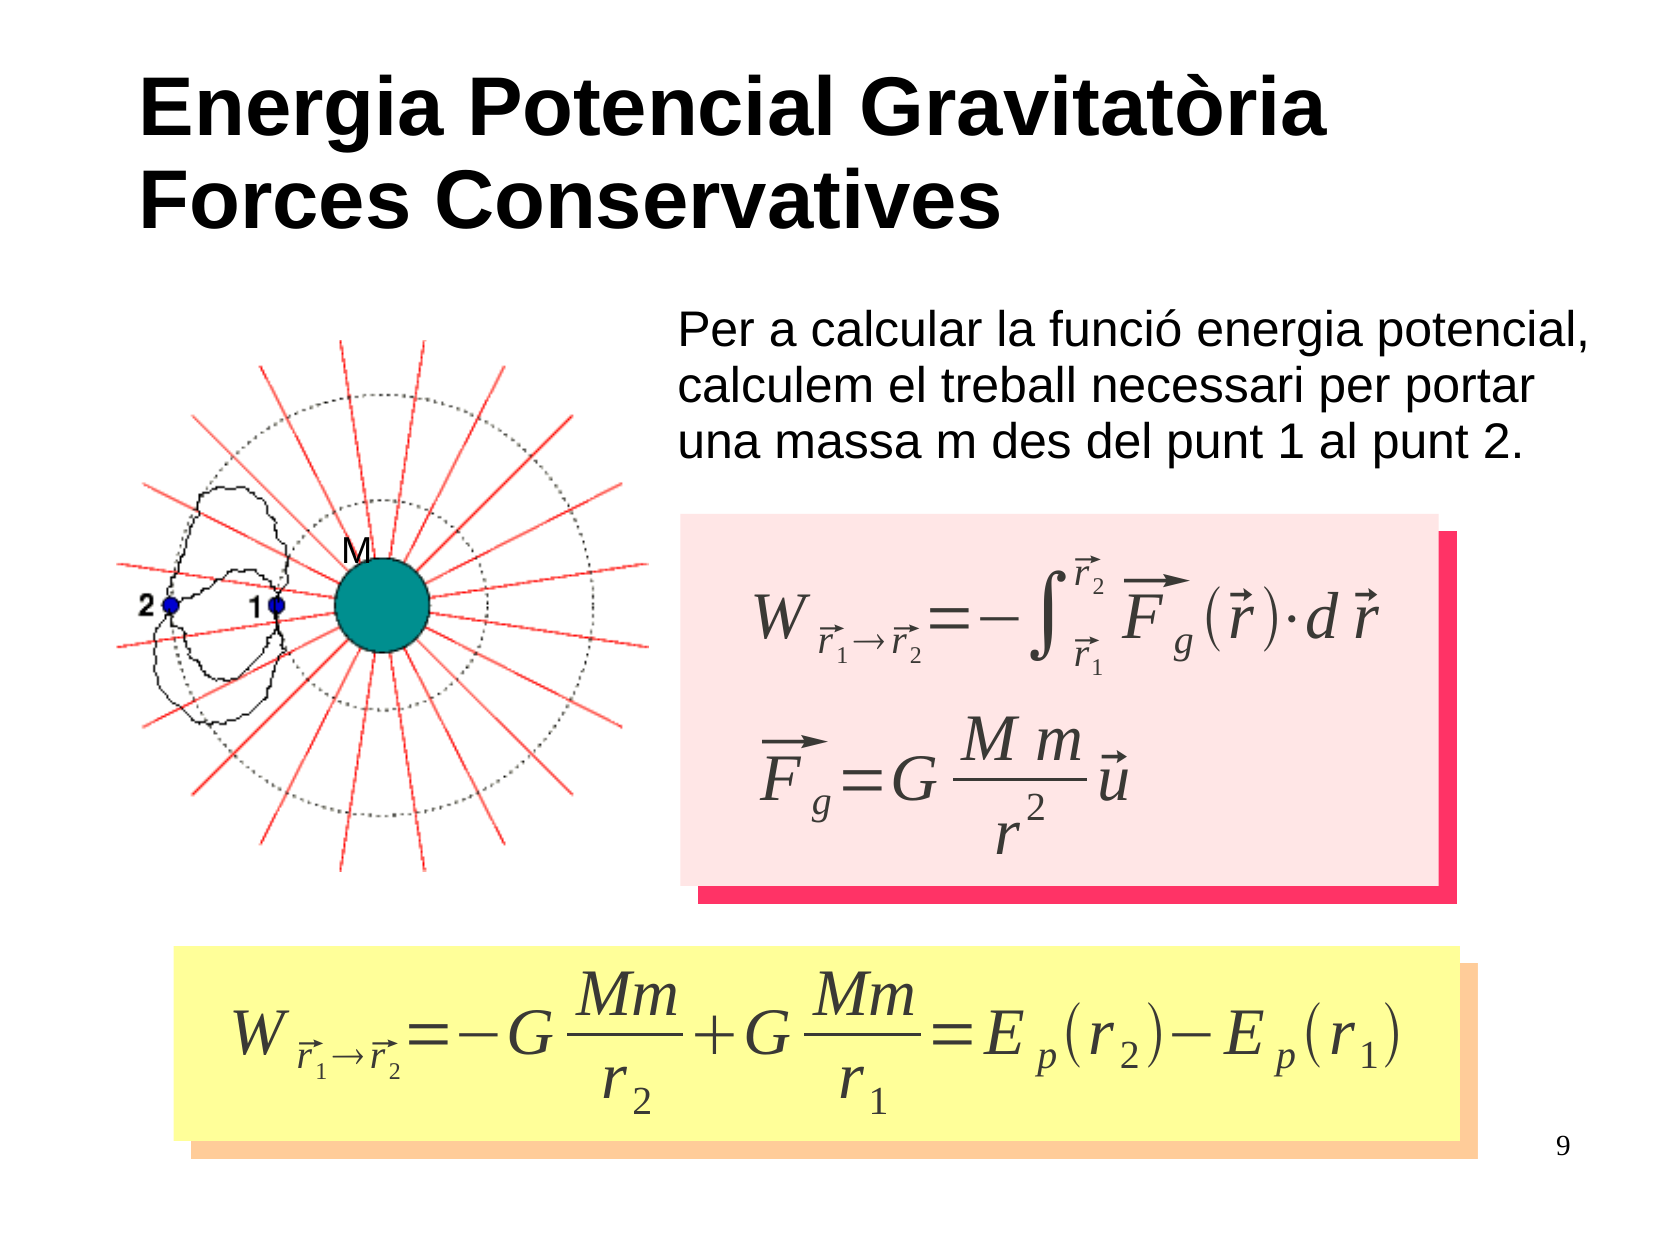

Energia Potencial Gravitatòria
Forces Conservatives
Per a calcular la funció energia potencial, calculem el treball necessari per portar una massa m des del punt 1 al punt 2.
M
9